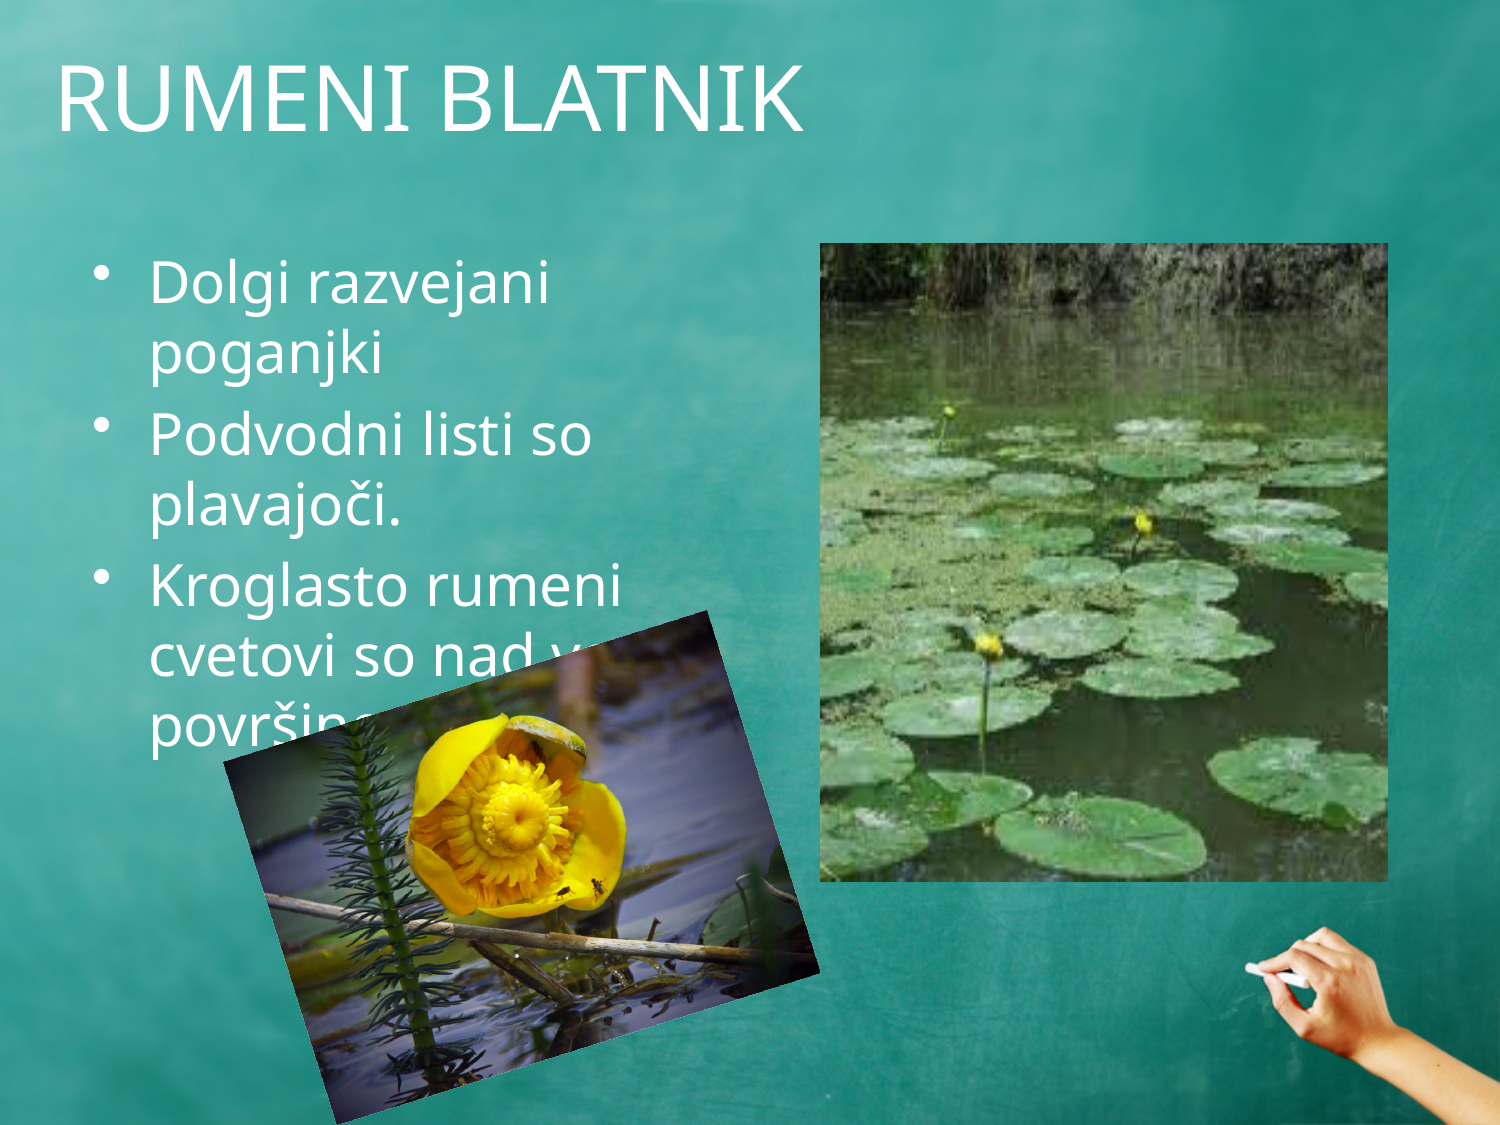

# RUMENI BLATNIK
Dolgi razvejani poganjki
Podvodni listi so plavajoči.
Kroglasto rumeni cvetovi so nad vodno površino.